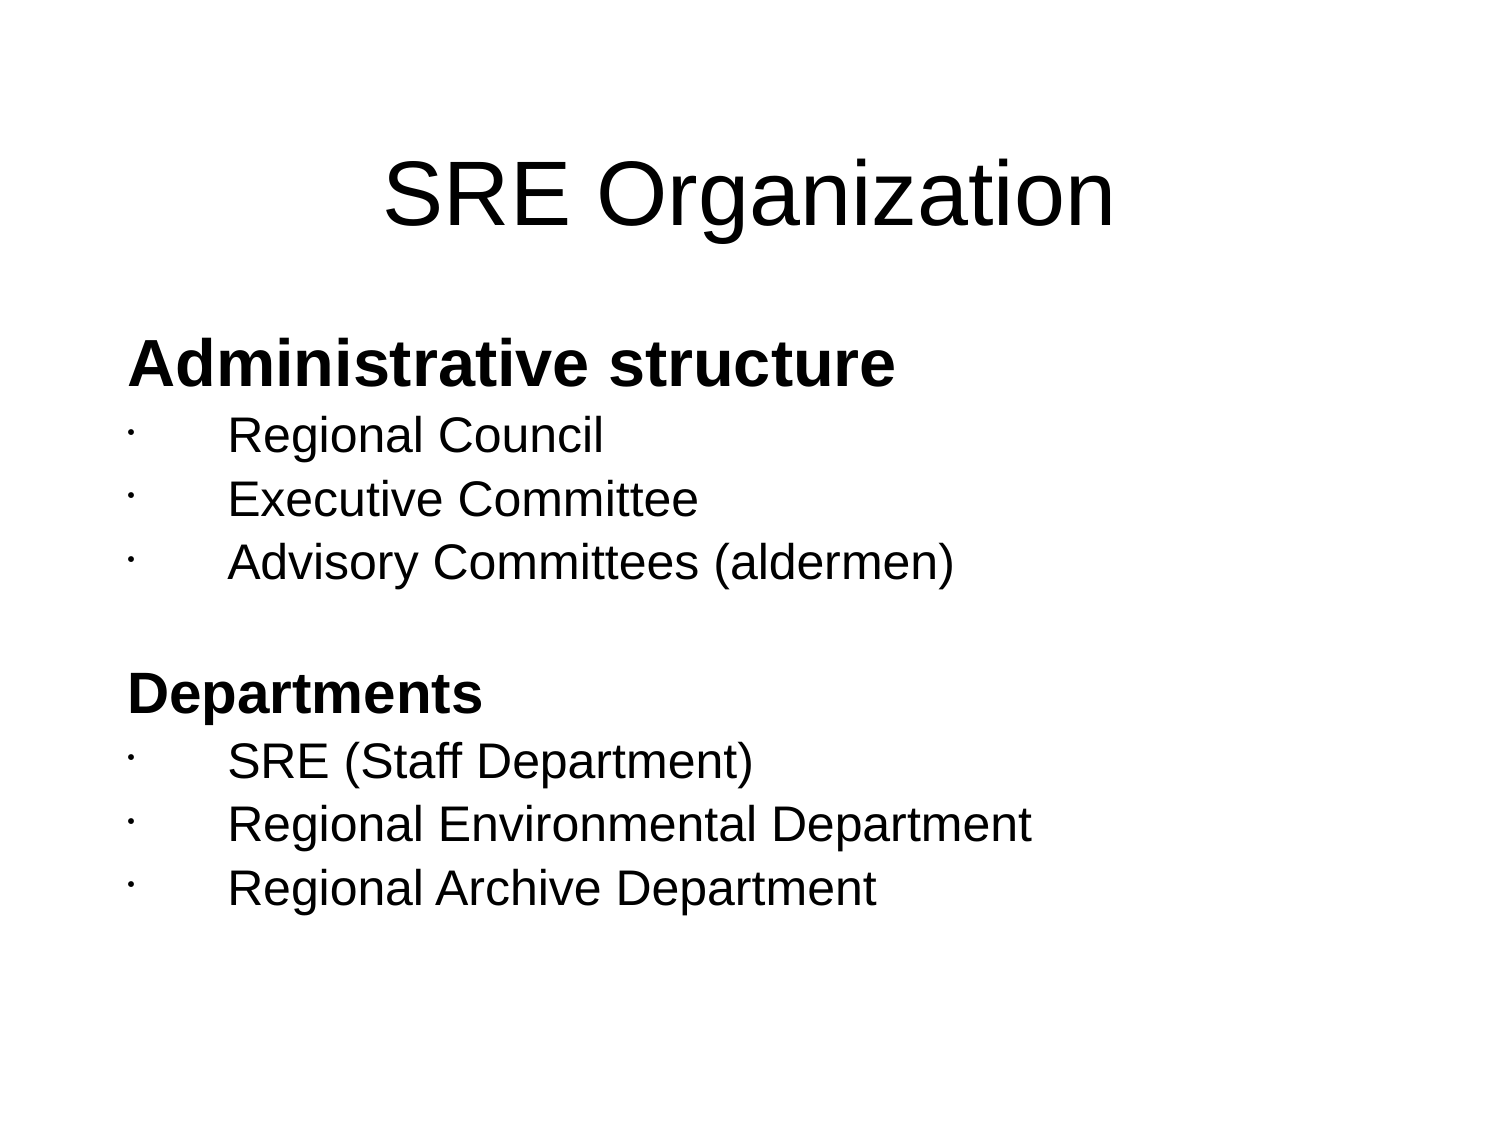

# SRE Organization
Administrative structure
Regional Council
Executive Committee
Advisory Committees (aldermen)
Departments
SRE (Staff Department)
Regional Environmental Department
Regional Archive Department